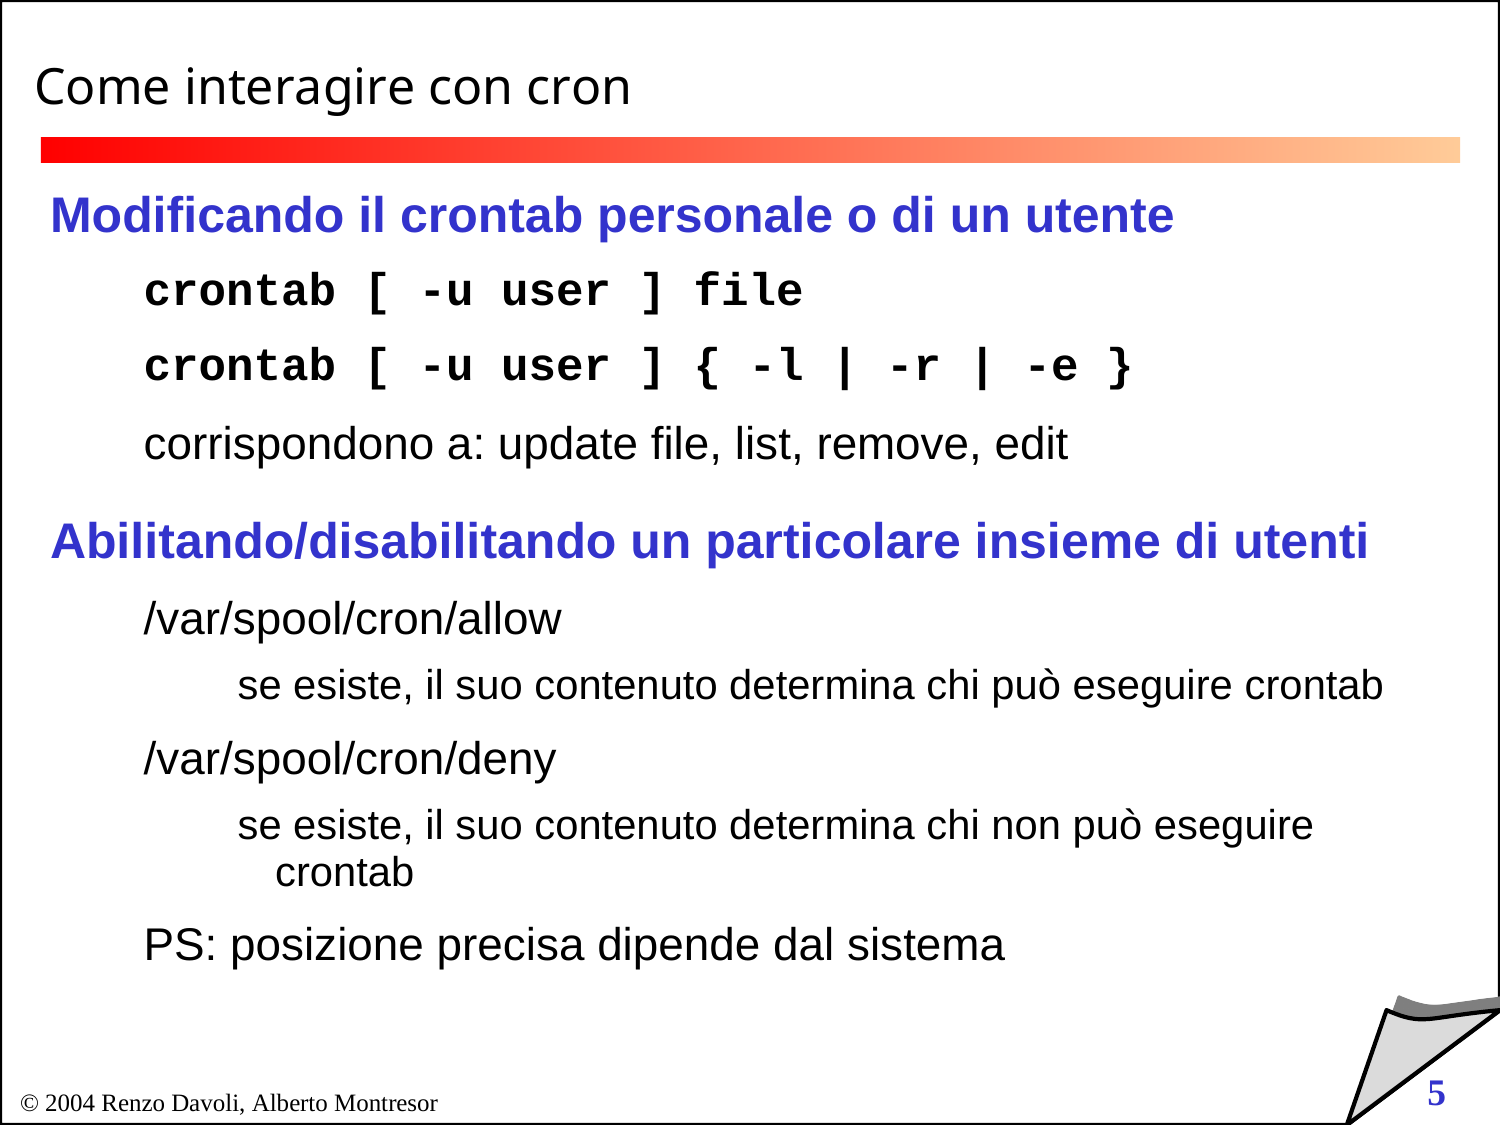

# Come interagire con cron
Modificando il crontab personale o di un utente
crontab [ -u user ] file
crontab [ -u user ] { -l | -r | -e }
corrispondono a: update file, list, remove, edit
Abilitando/disabilitando un particolare insieme di utenti
/var/spool/cron/allow
se esiste, il suo contenuto determina chi può eseguire crontab
/var/spool/cron/deny
se esiste, il suo contenuto determina chi non può eseguire crontab
PS: posizione precisa dipende dal sistema